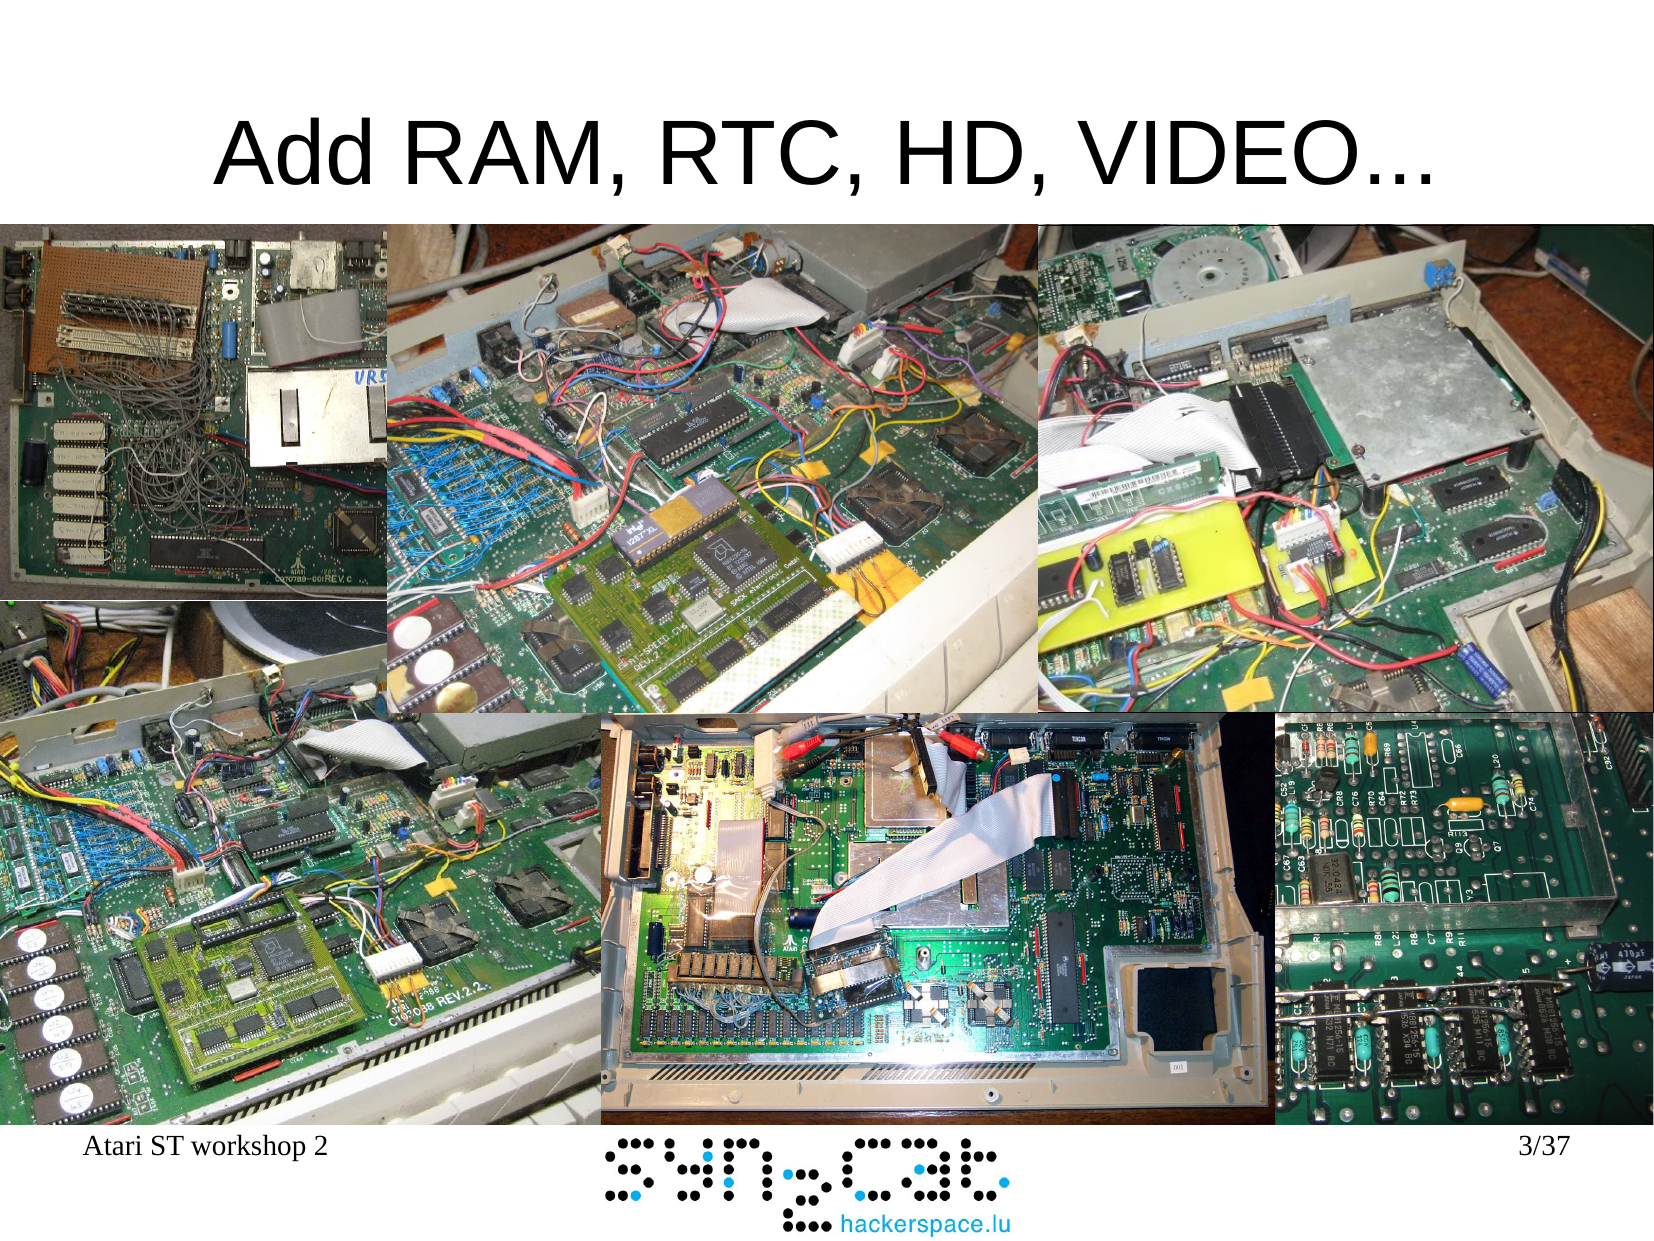

# Add RAM, RTC, HD, VIDEO...
3